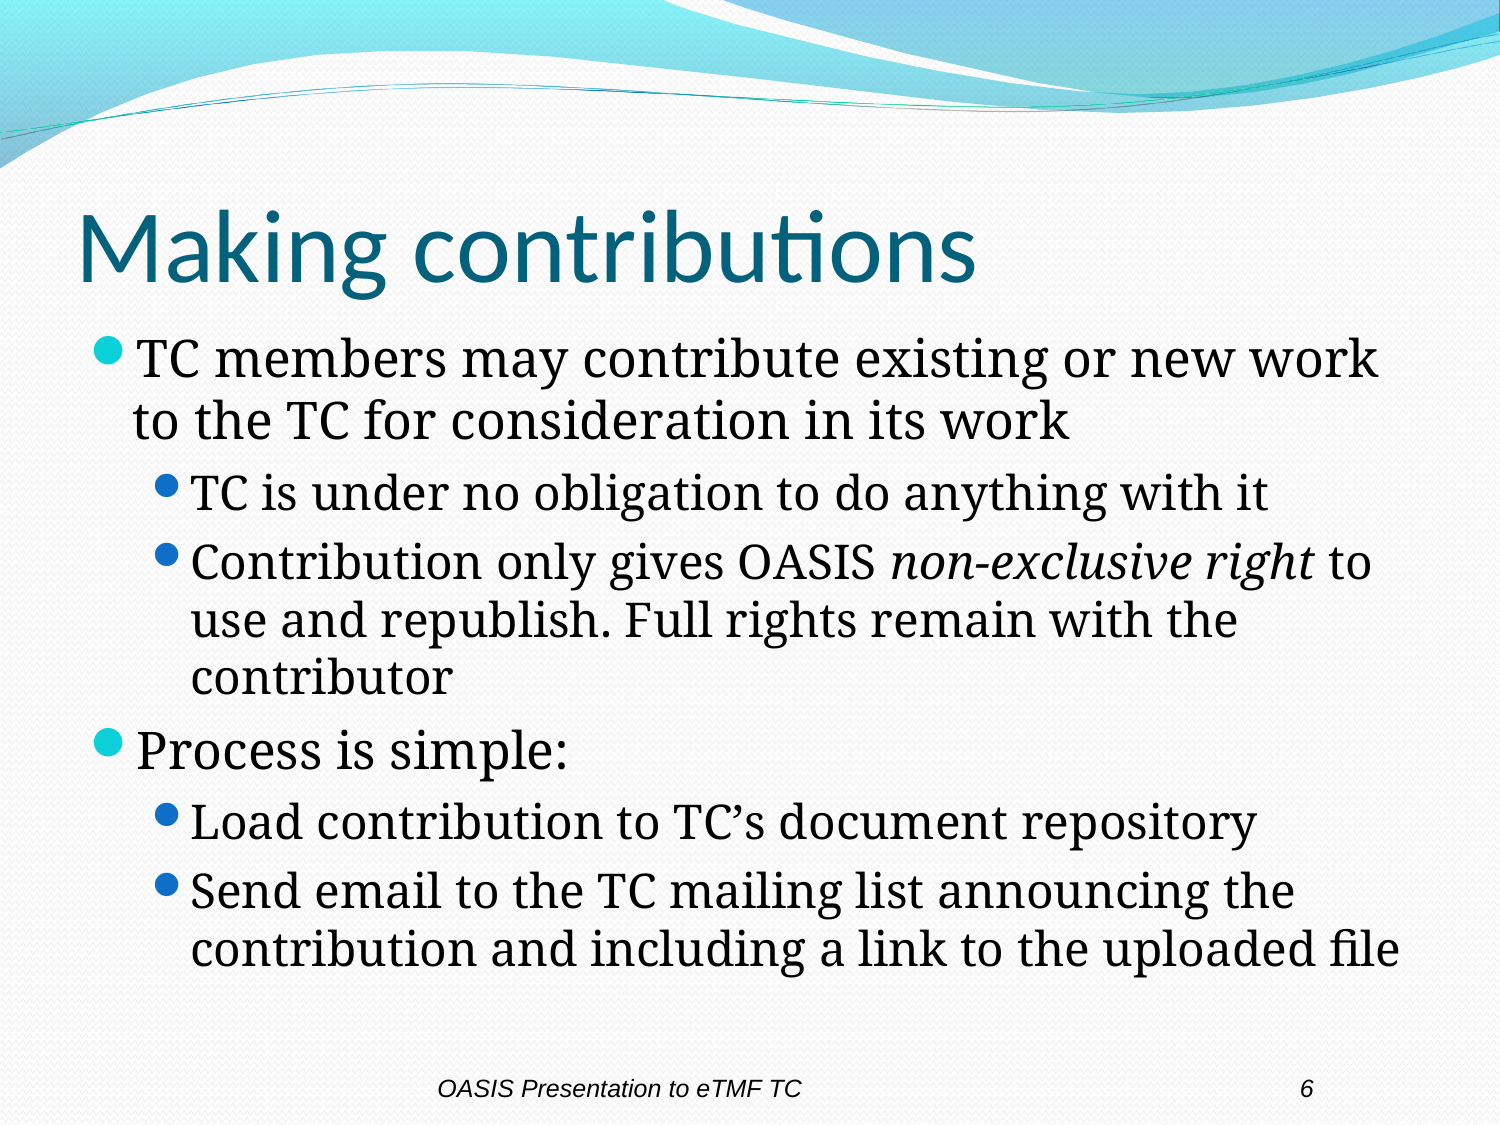

# Making contributions
TC members may contribute existing or new work to the TC for consideration in its work
TC is under no obligation to do anything with it
Contribution only gives OASIS non-exclusive right to use and republish. Full rights remain with the contributor
Process is simple:
Load contribution to TC’s document repository
Send email to the TC mailing list announcing the contribution and including a link to the uploaded file
OASIS Presentation to eTMF TC
6